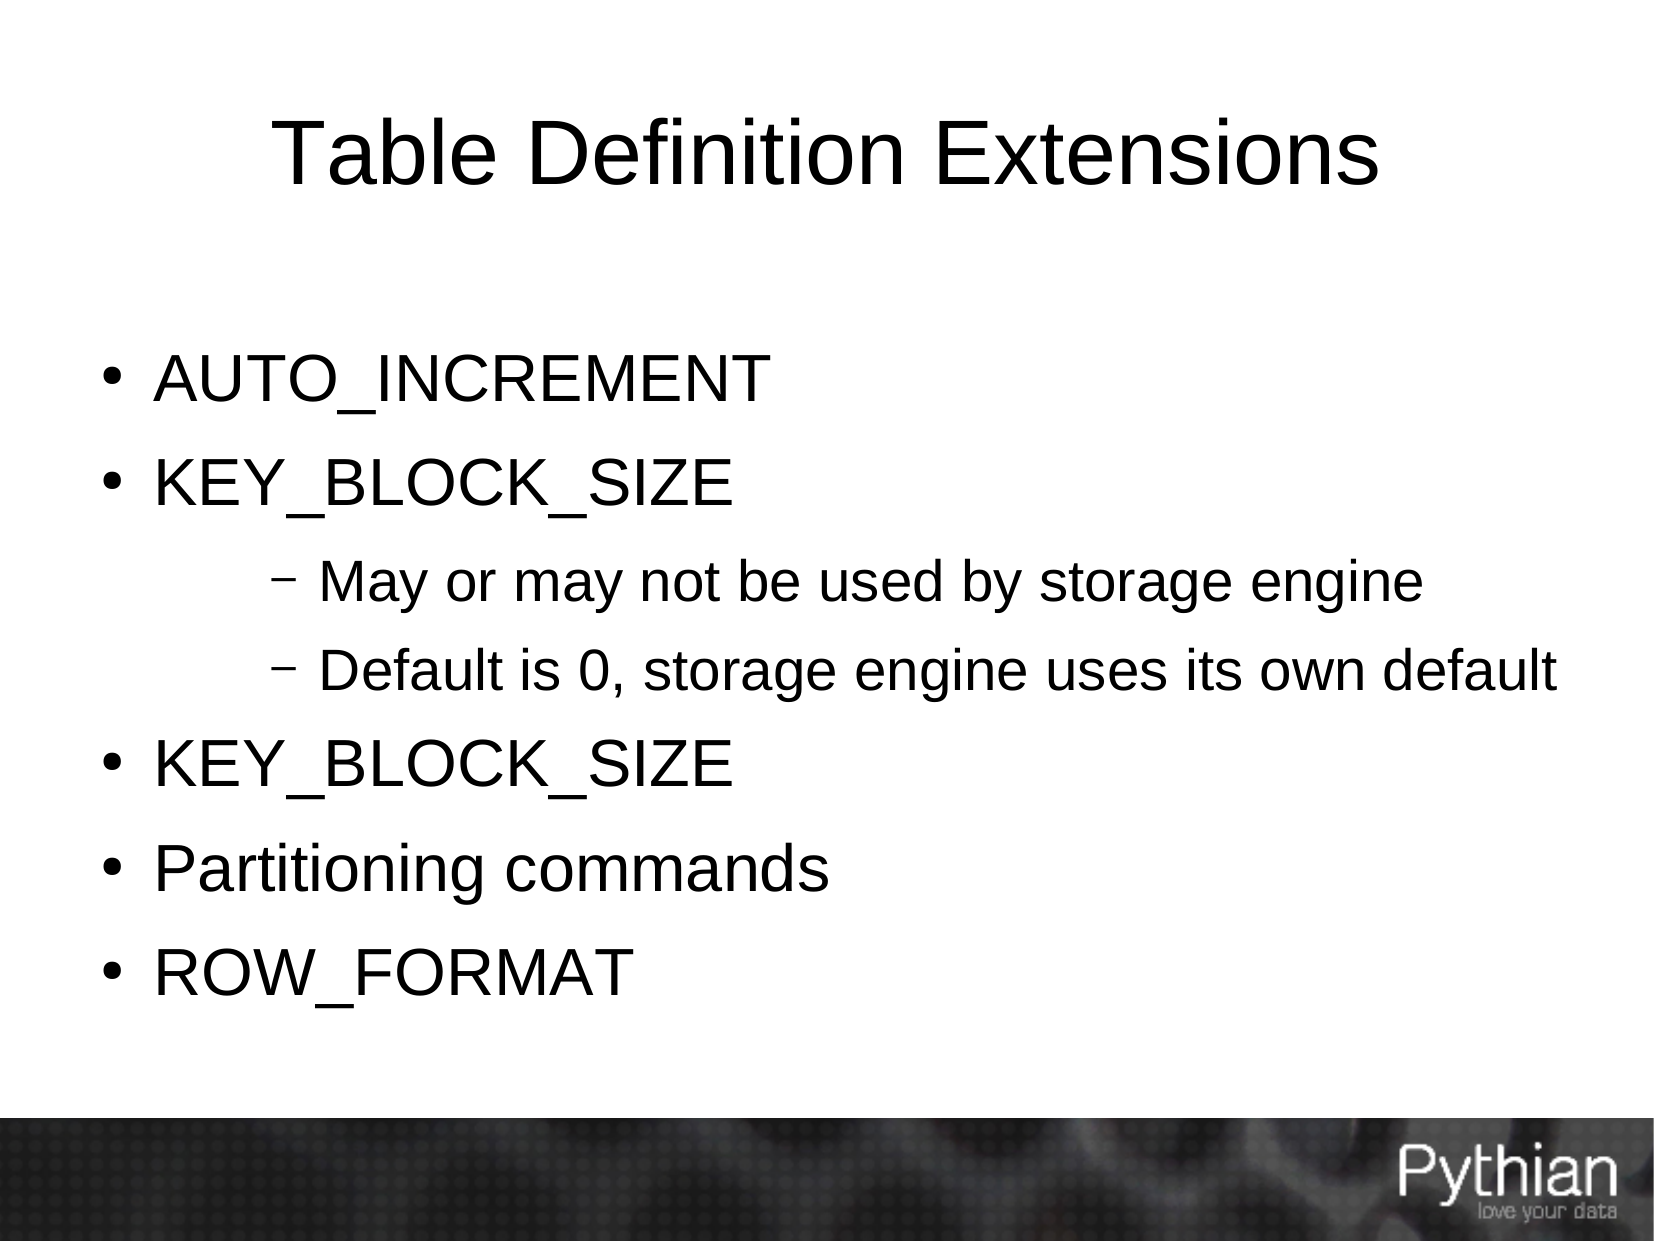

# Table Definition Extensions
AUTO_INCREMENT
KEY_BLOCK_SIZE
May or may not be used by storage engine
Default is 0, storage engine uses its own default
KEY_BLOCK_SIZE
Partitioning commands
ROW_FORMAT